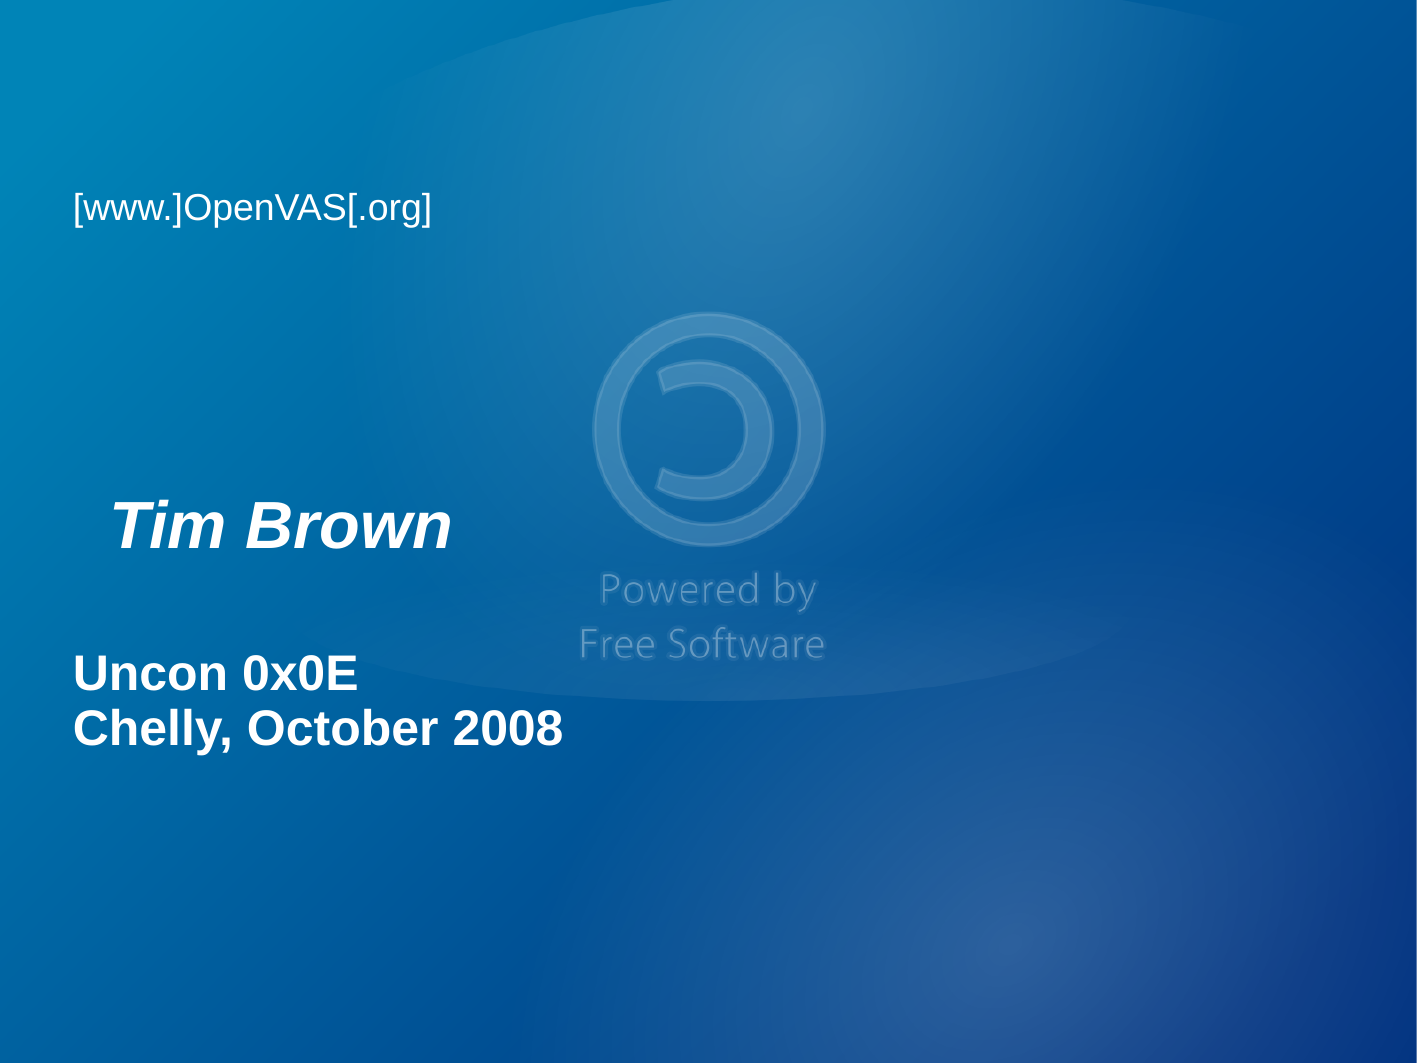

[www.]OpenVAS[.org]
 Tim Brown
Uncon 0x0E
Chelly, October 2008